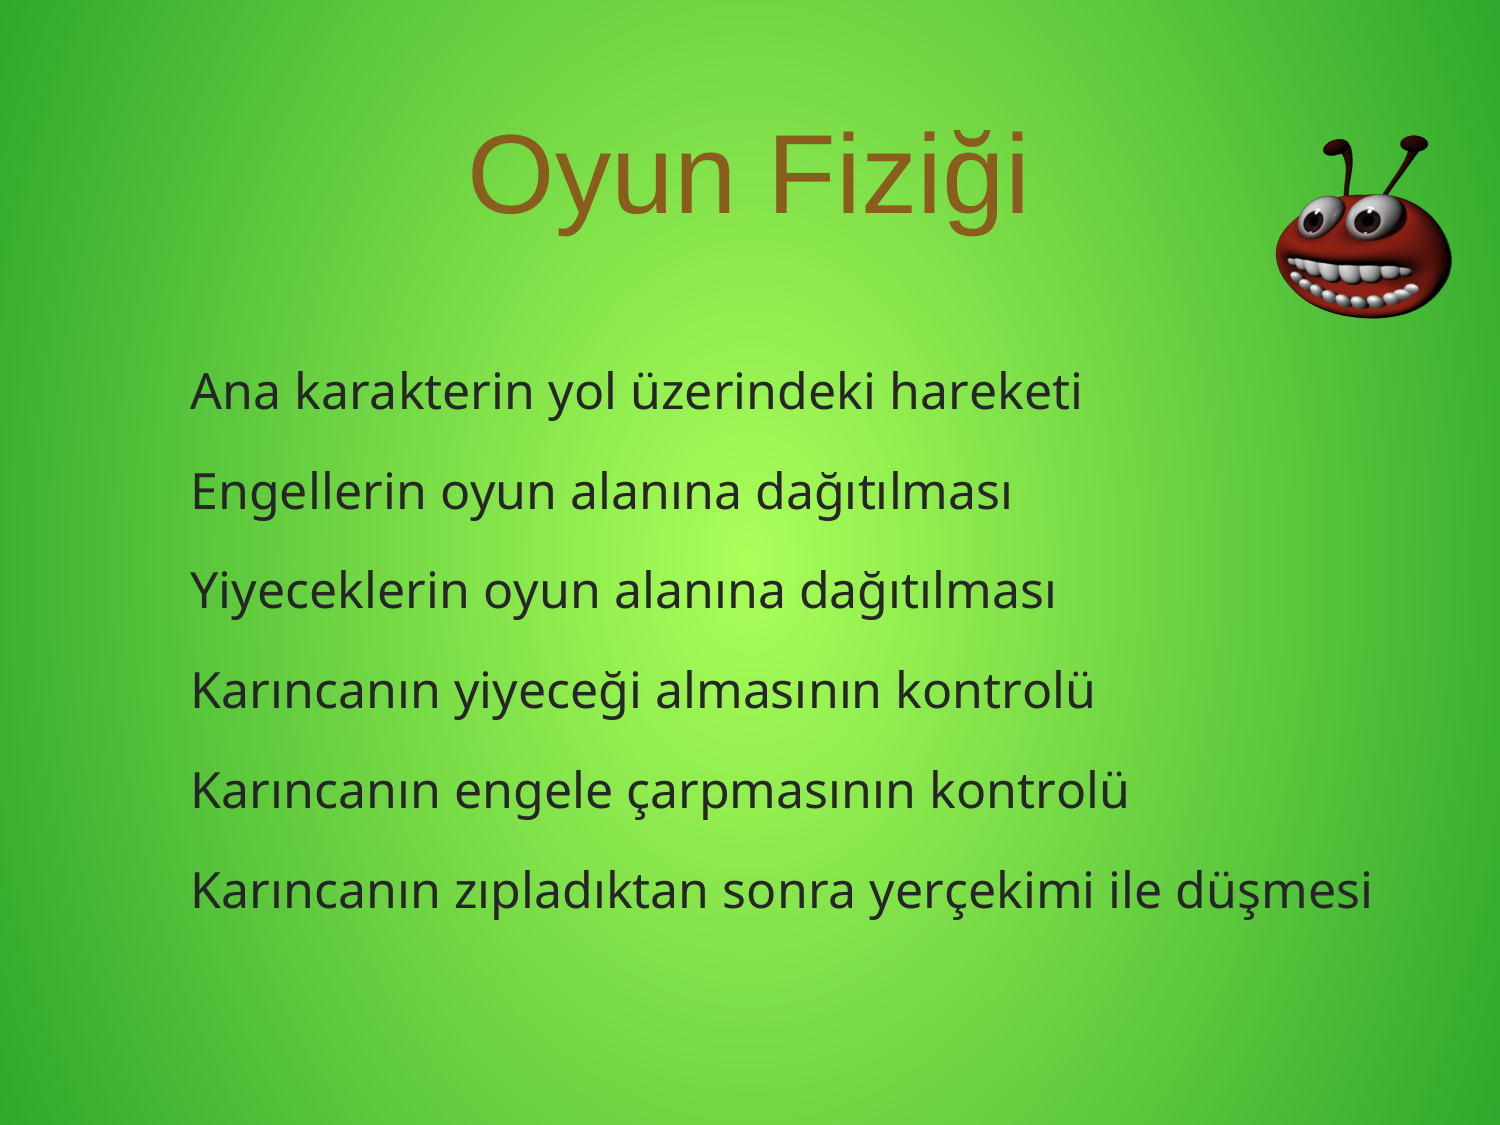

Oyun Fiziği
 Ana karakterin yol üzerindeki hareketi
 Engellerin oyun alanına dağıtılması
 Yiyeceklerin oyun alanına dağıtılması
 Karıncanın yiyeceği almasının kontrolü
 Karıncanın engele çarpmasının kontrolü
 Karıncanın zıpladıktan sonra yerçekimi ile düşmesi